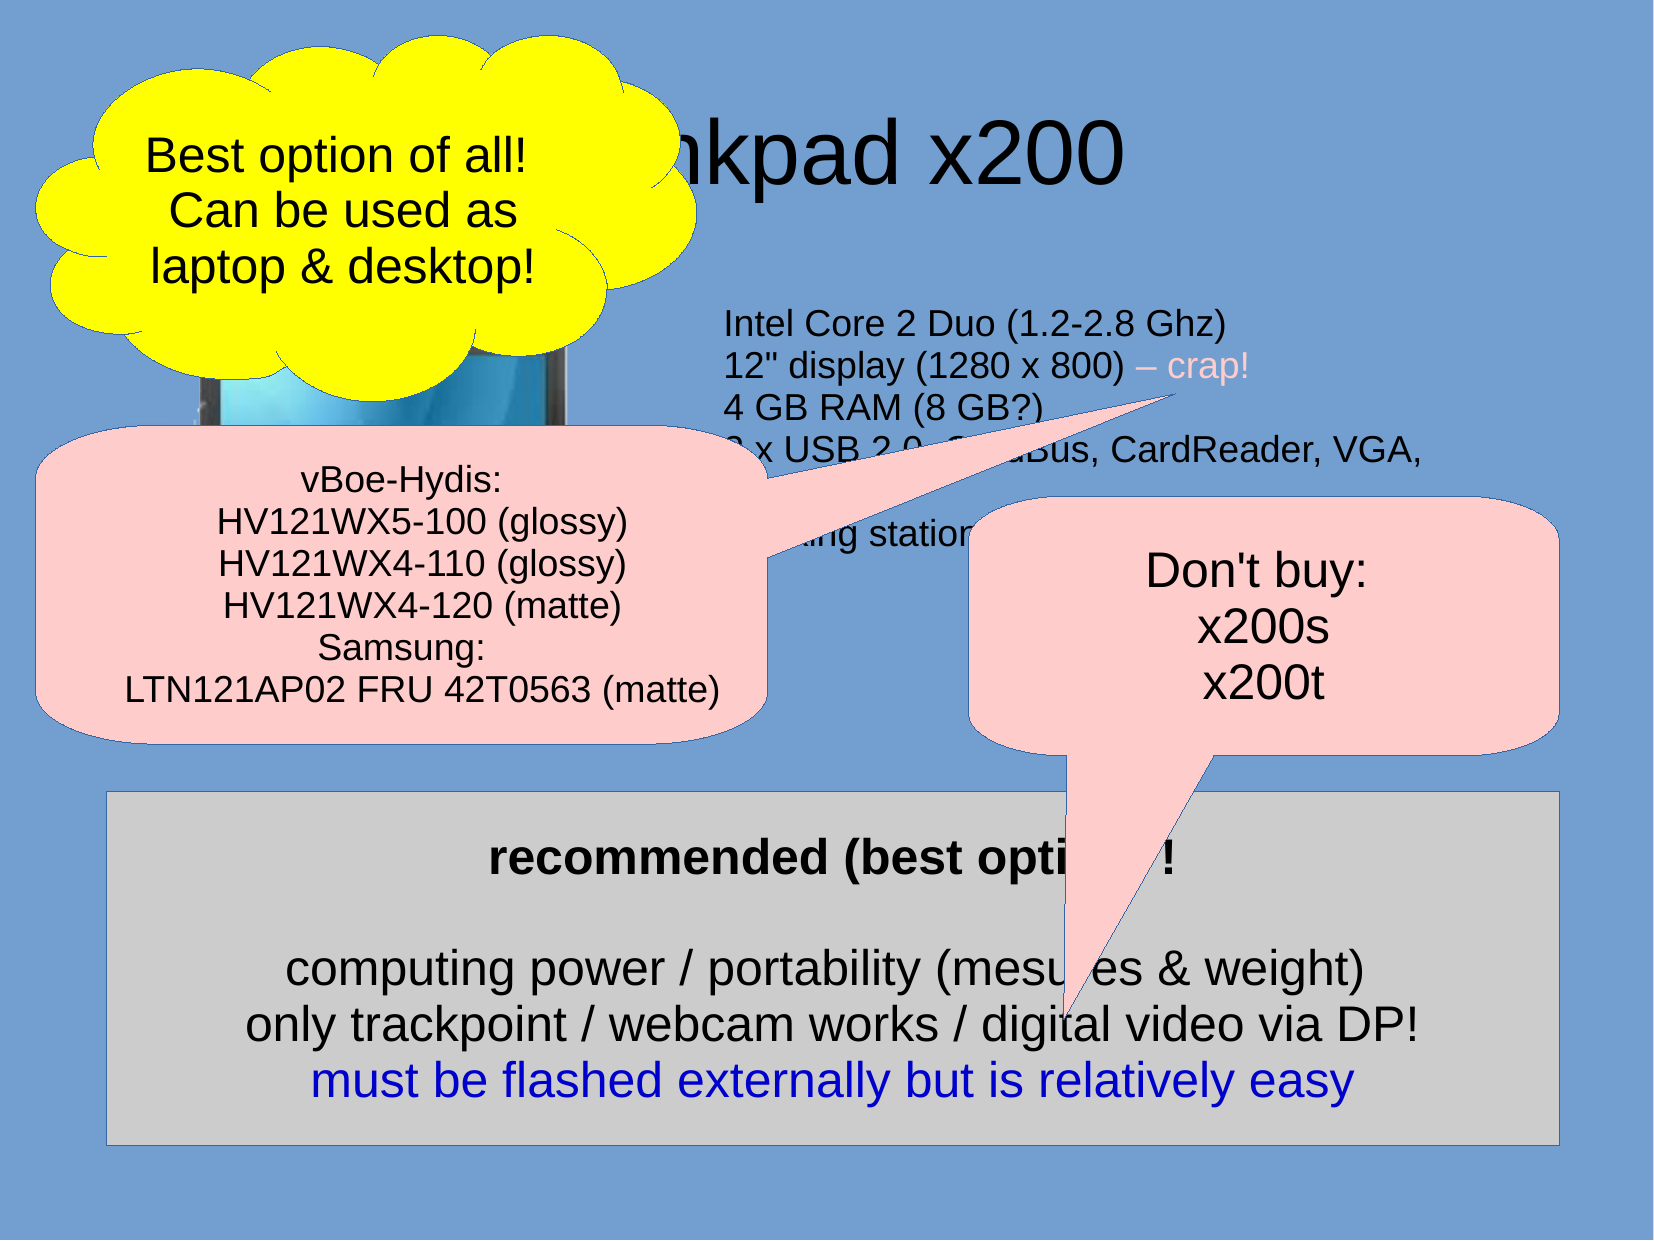

Best option of all!
Can be used as
laptop & desktop!
# Thinkpad x200
Intel Core 2 Duo (1.2-2.8 Ghz)
12" display (1280 x 800) – crap!
4 GB RAM (8 GB?)
2 x USB 2.0, CardBus, CardReader, VGA, Ethernet
Docking station (DVD-RW, DP)
vBoe-Hydis:
 HV121WX5-100 (glossy)
 HV121WX4-110 (glossy)
 HV121WX4-120 (matte)
Samsung:
 LTN121AP02 FRU 42T0563 (matte)
Don't buy:
x200s
x200t
recommended (best option) !
computing power / portability (mesures & weight)
only trackpoint / webcam works / digital video via DP!
must be flashed externally but is relatively easy